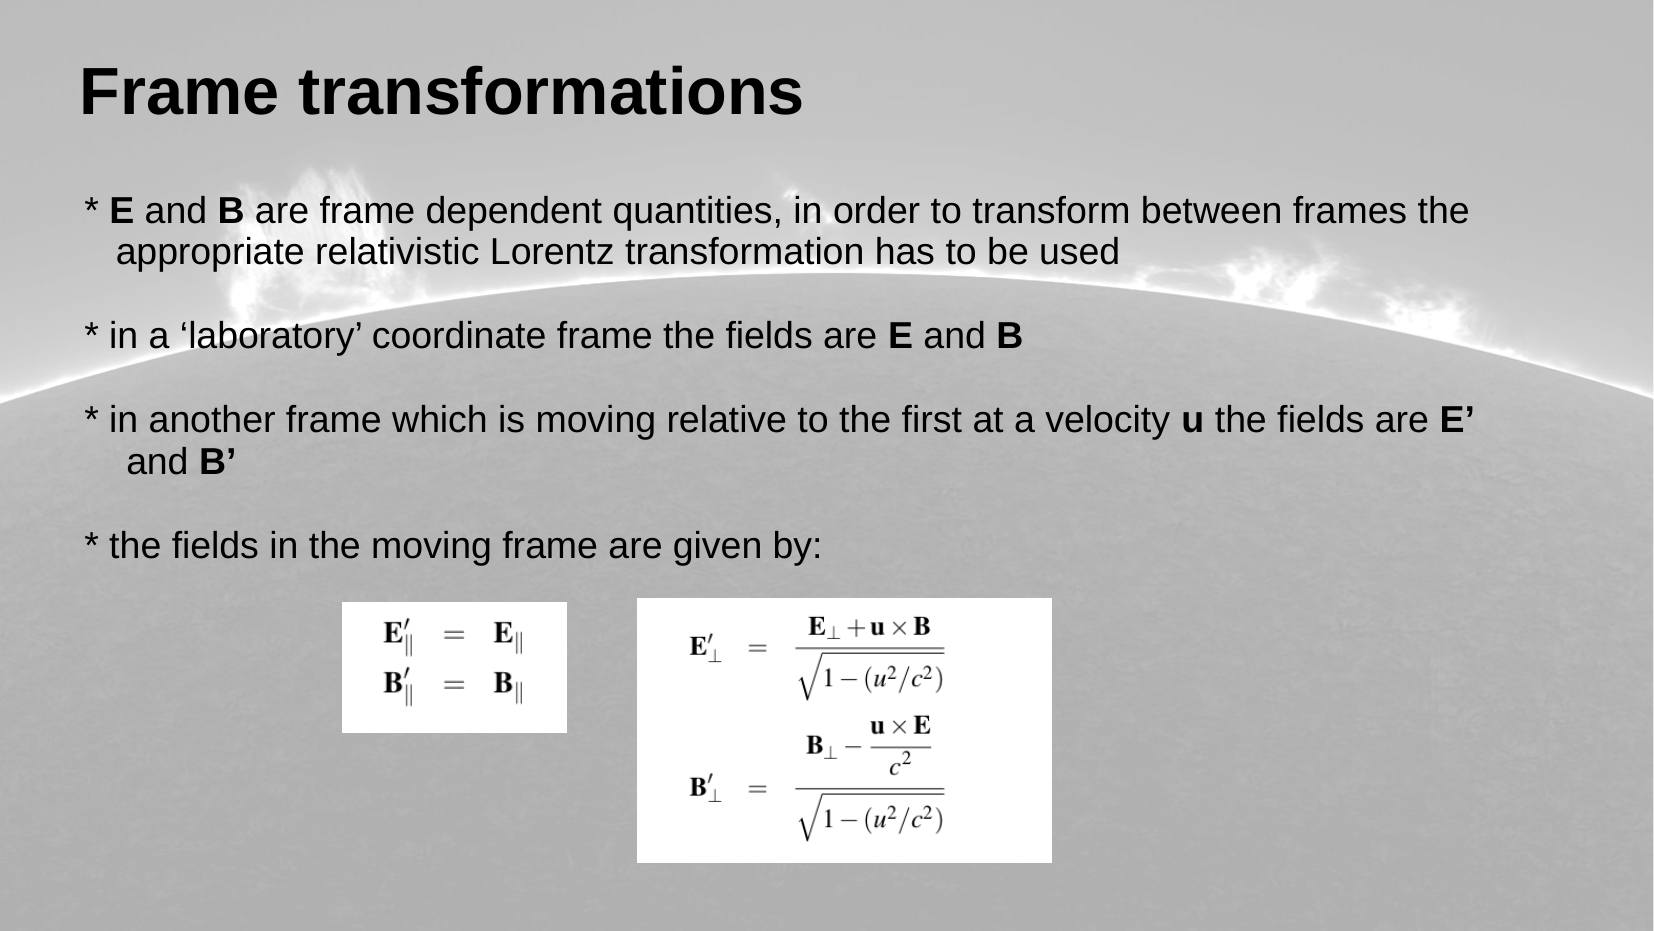

Frame transformations
* E and B are frame dependent quantities, in order to transform between frames the
 appropriate relativistic Lorentz transformation has to be used
* in a ‘laboratory’ coordinate frame the fields are E and B
* in another frame which is moving relative to the first at a velocity u the fields are E’
 and B’
* the fields in the moving frame are given by: